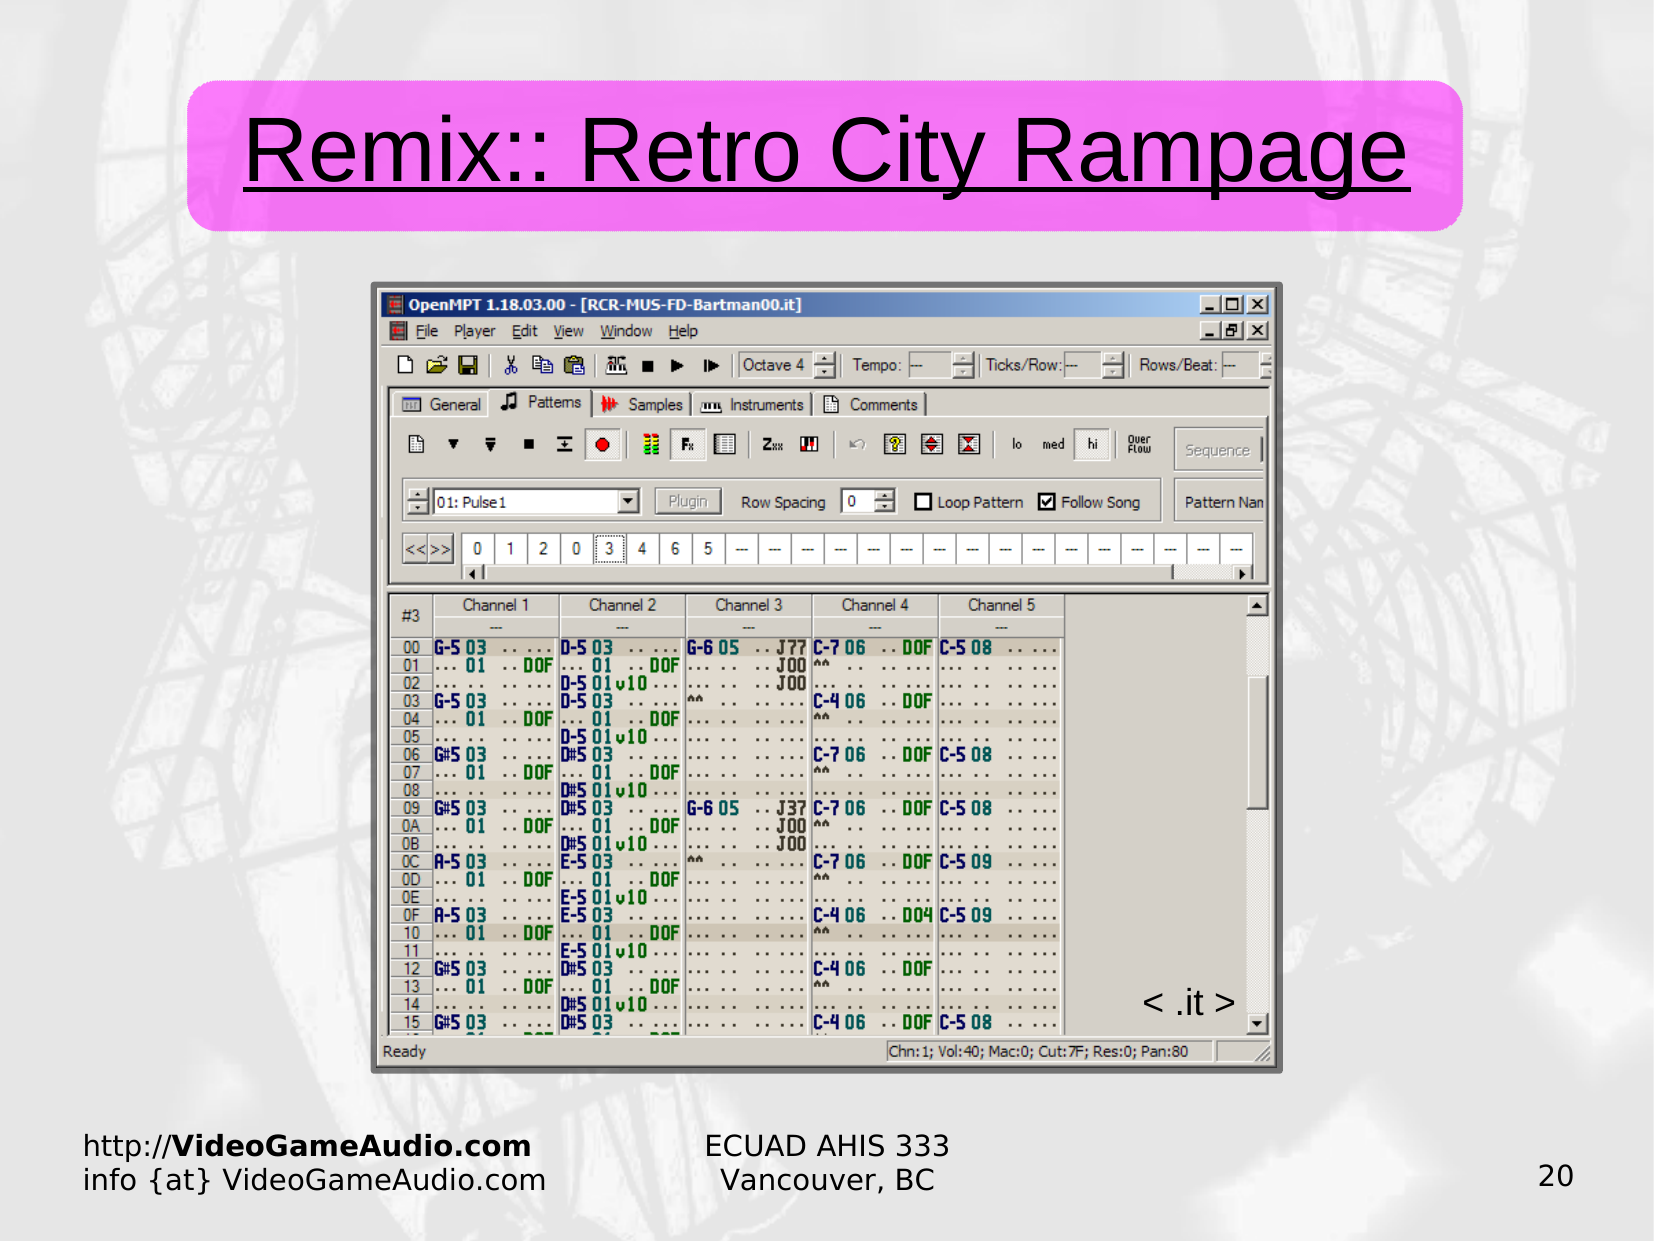

# Remix:: Retro City Rampage
< .it >
20